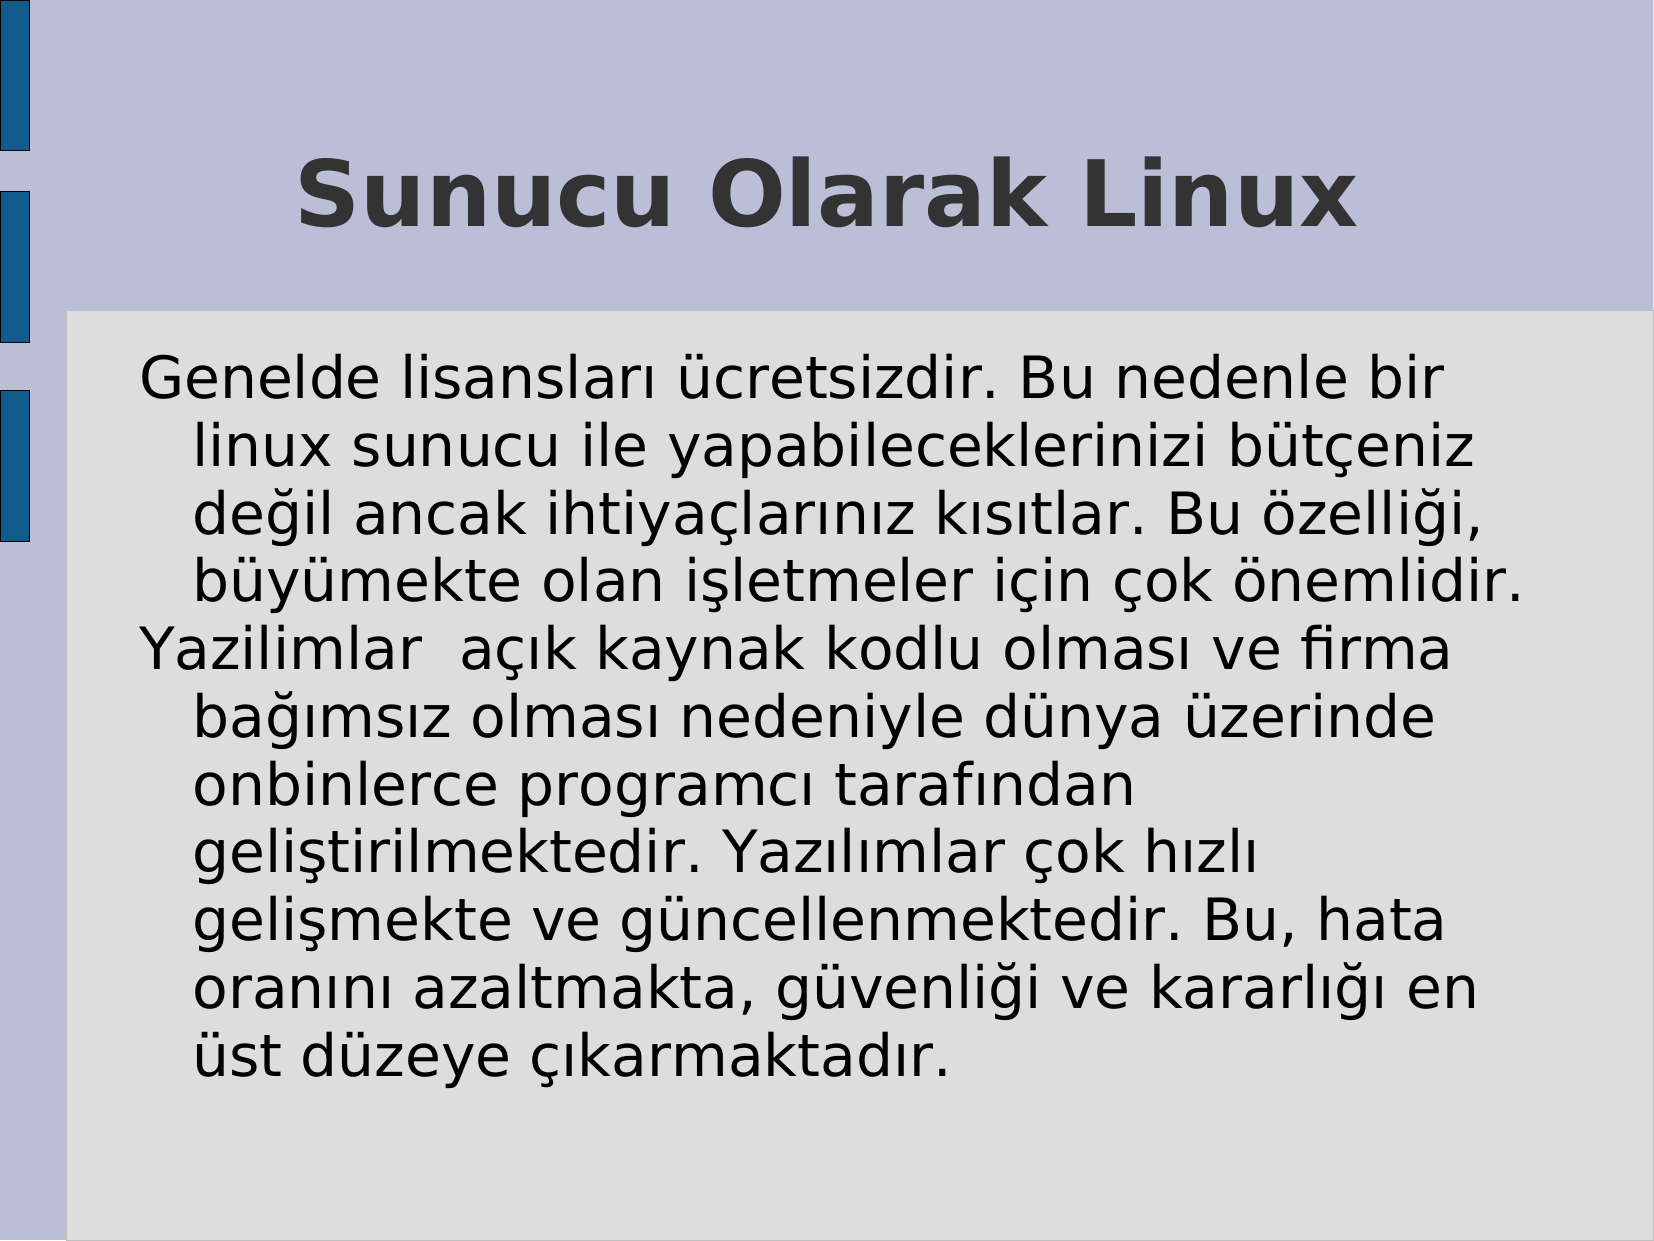

# Sunucu Olarak Linux
Genelde lisansları ücretsizdir. Bu nedenle bir linux sunucu ile yapabileceklerinizi bütçeniz değil ancak ihtiyaçlarınız kısıtlar. Bu özelliği, büyümekte olan işletmeler için çok önemlidir.
Yazilimlar açık kaynak kodlu olması ve firma bağımsız olması nedeniyle dünya üzerinde onbinlerce programcı tarafından geliştirilmektedir. Yazılımlar çok hızlı gelişmekte ve güncellenmektedir. Bu, hata oranını azaltmakta, güvenliği ve kararlığı en üst düzeye çıkarmaktadır.